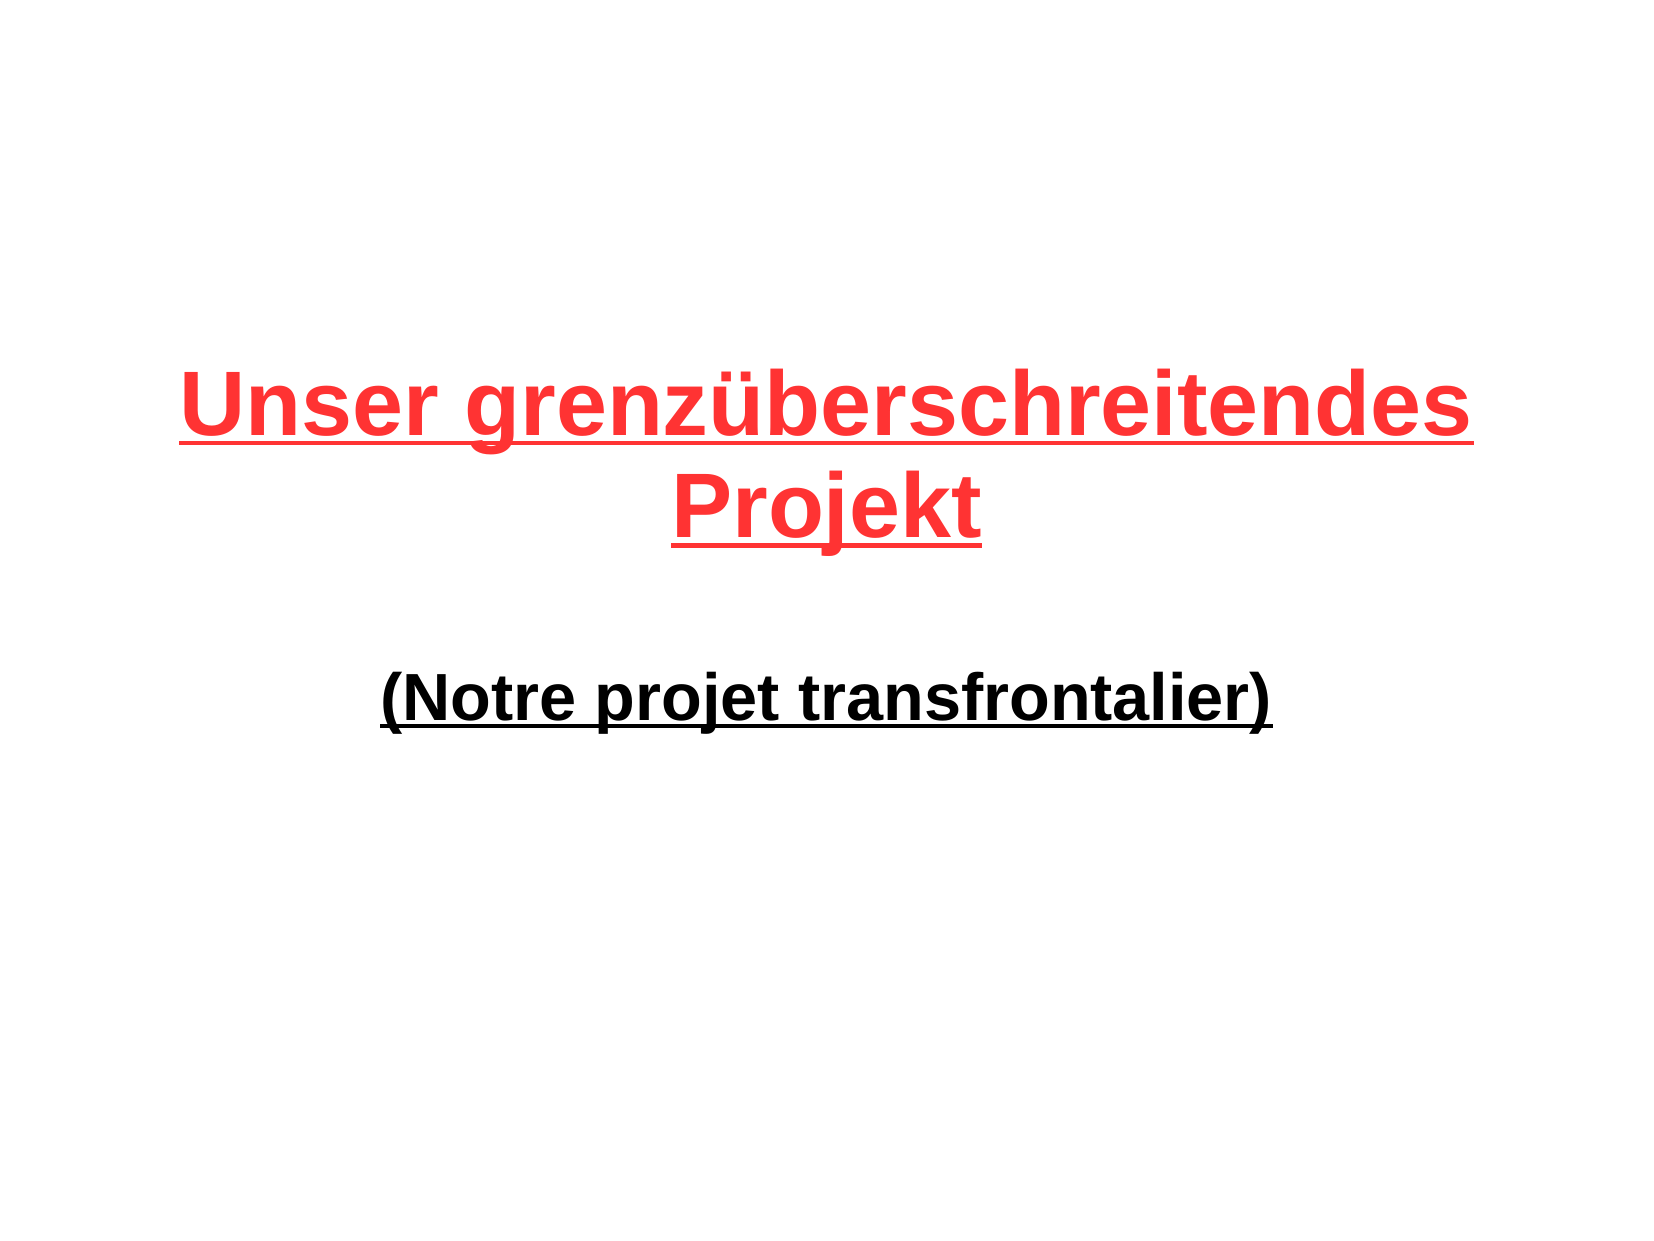

# Unser grenzüberschreitendes Projekt (Notre projet transfrontalier)